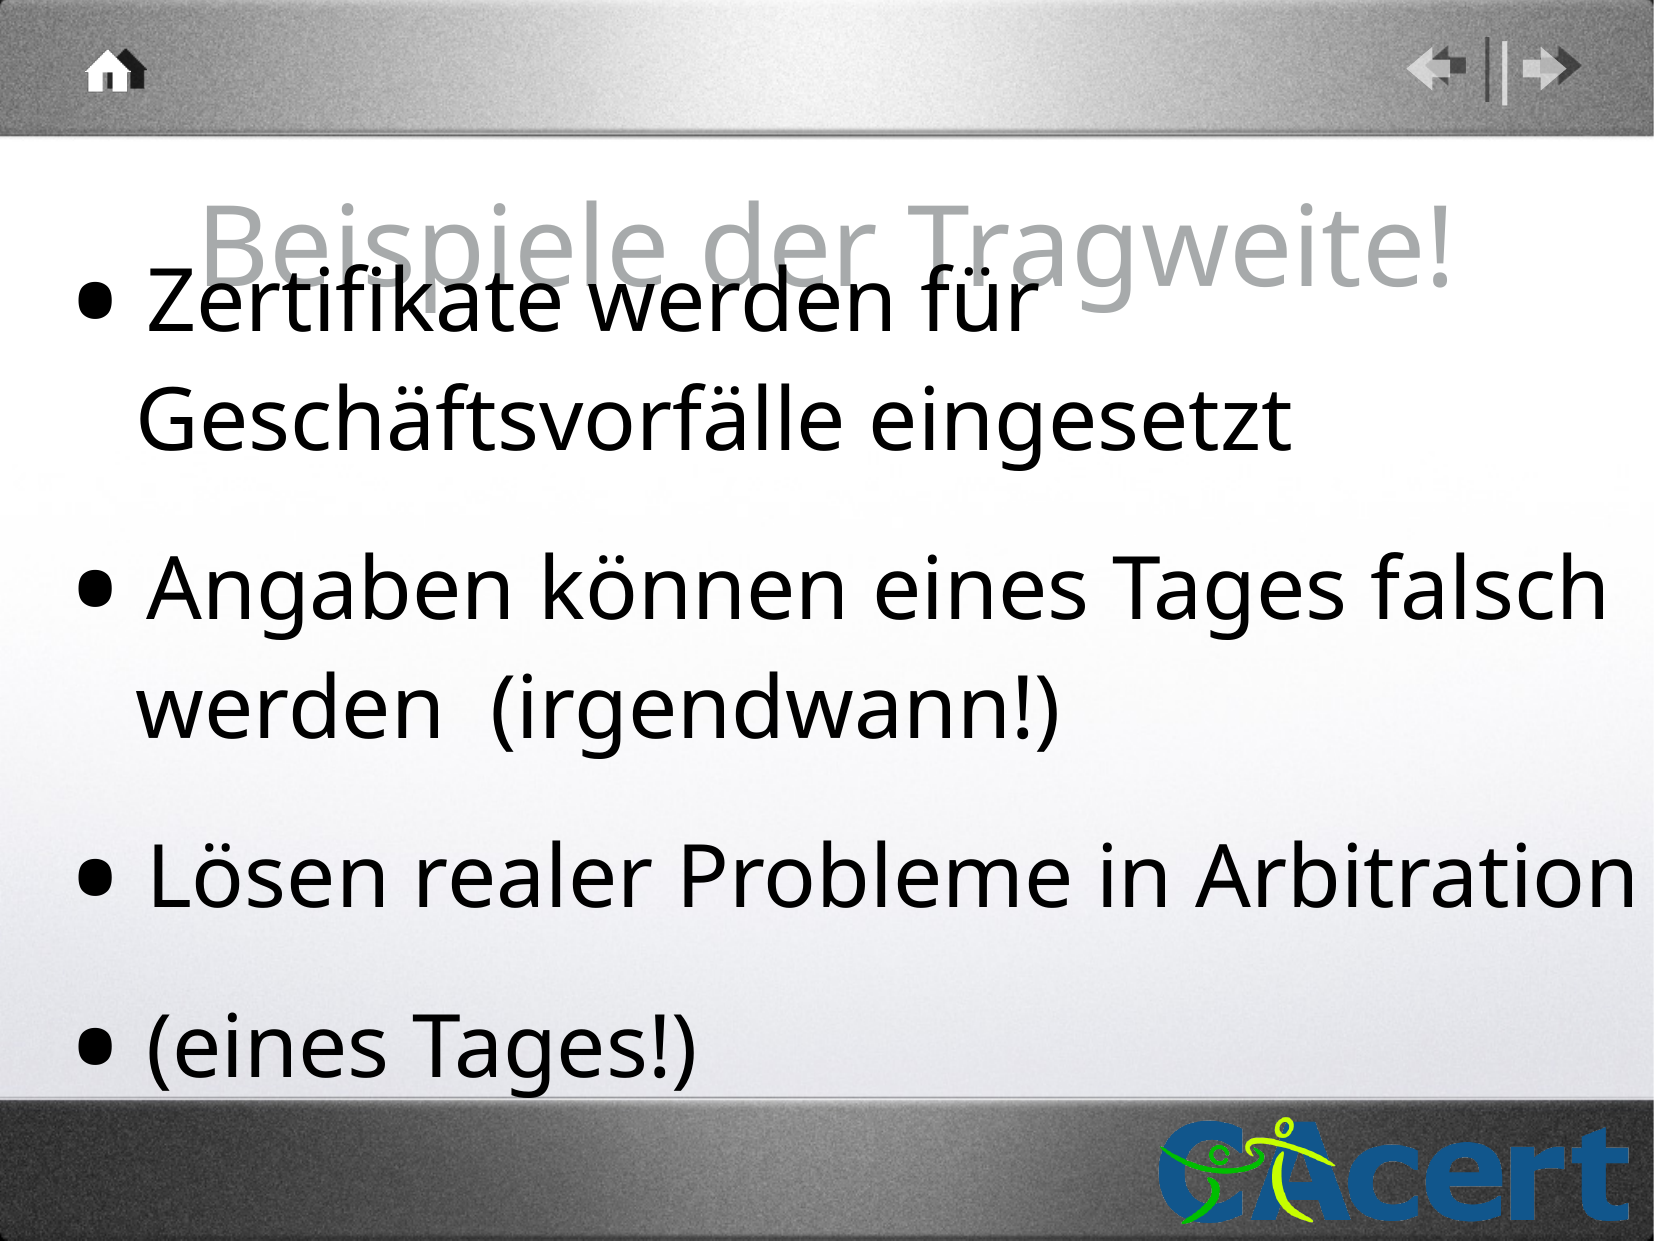

# Beispiele der Tragweite!
 Zertifikate werden für
 Geschäftsvorfälle eingesetzt
 Angaben können eines Tages falsch
 werden (irgendwann!)
 Lösen realer Probleme in Arbitration
 (eines Tages!)